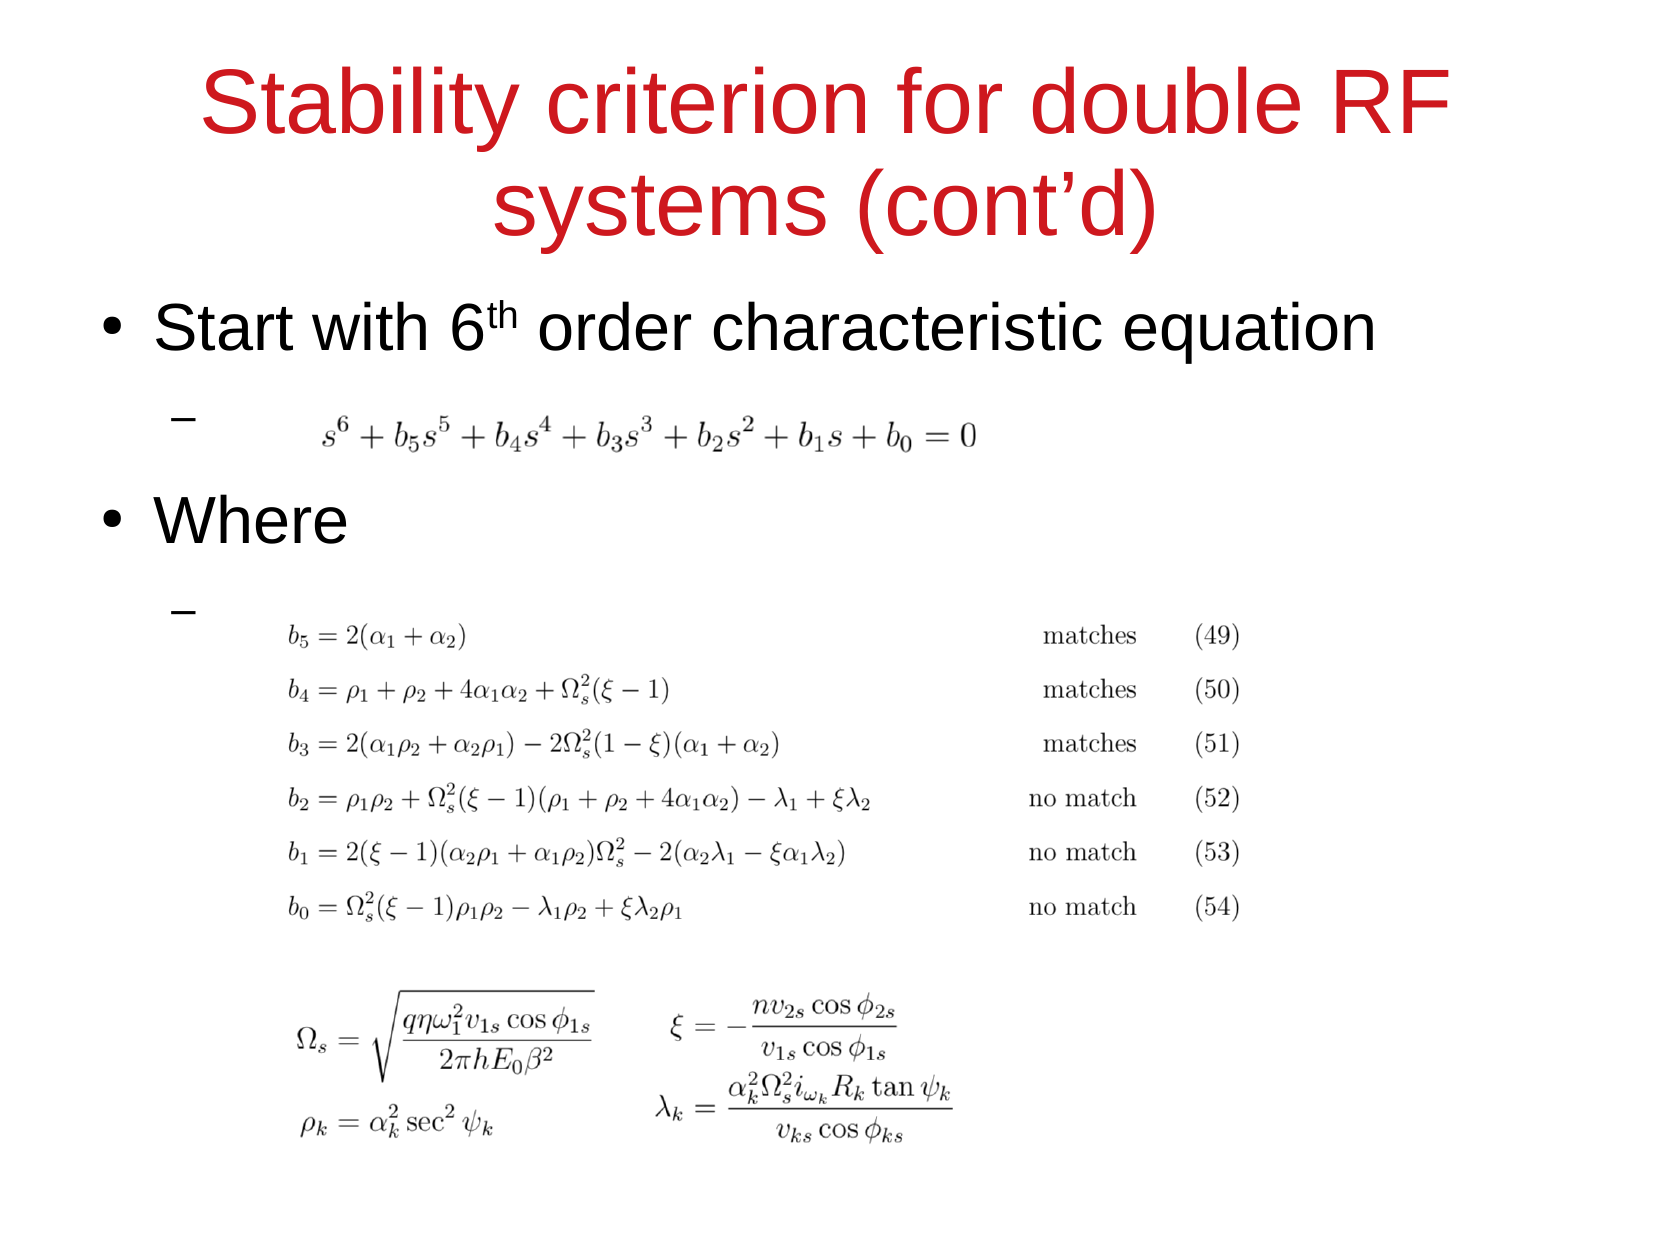

# Stability criterion for double RF systems (cont’d)
Start with 6th order characteristic equation
Where